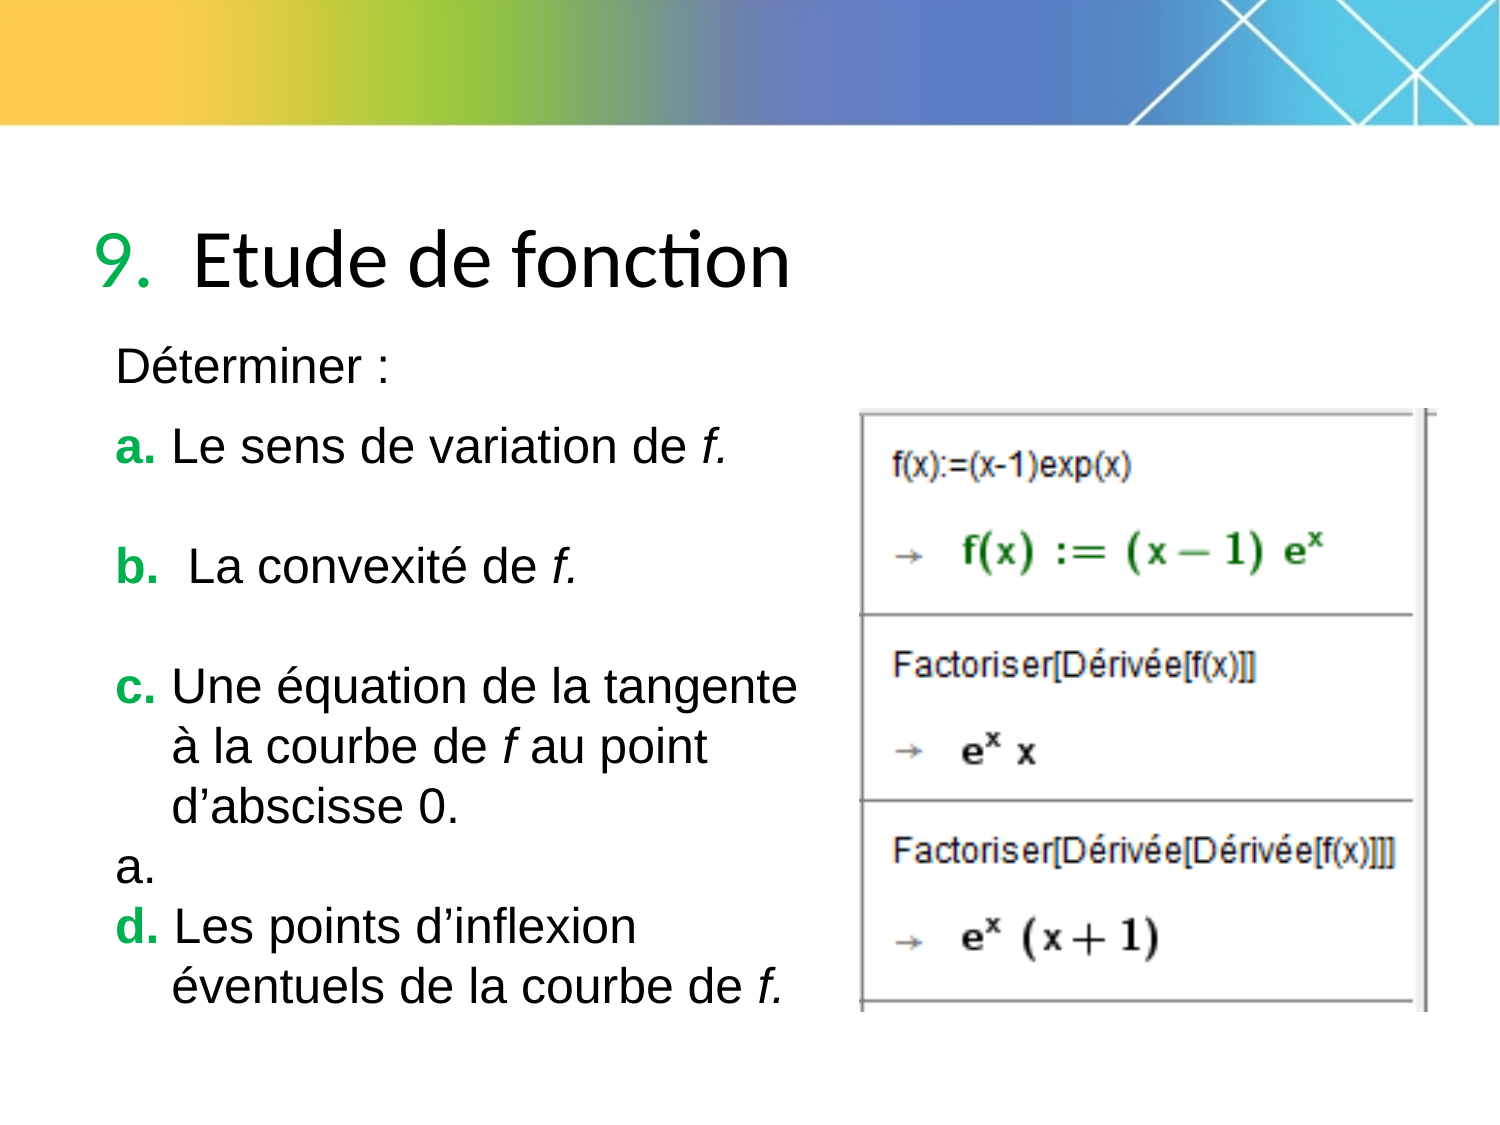

# 9. Etude de fonction
Déterminer :
a. Le sens de variation de f.
b. La convexité de f.
c. Une équation de la tangente à la courbe de f au point d’abscisse 0.
d. Les points d’inflexion éventuels de la courbe de f.